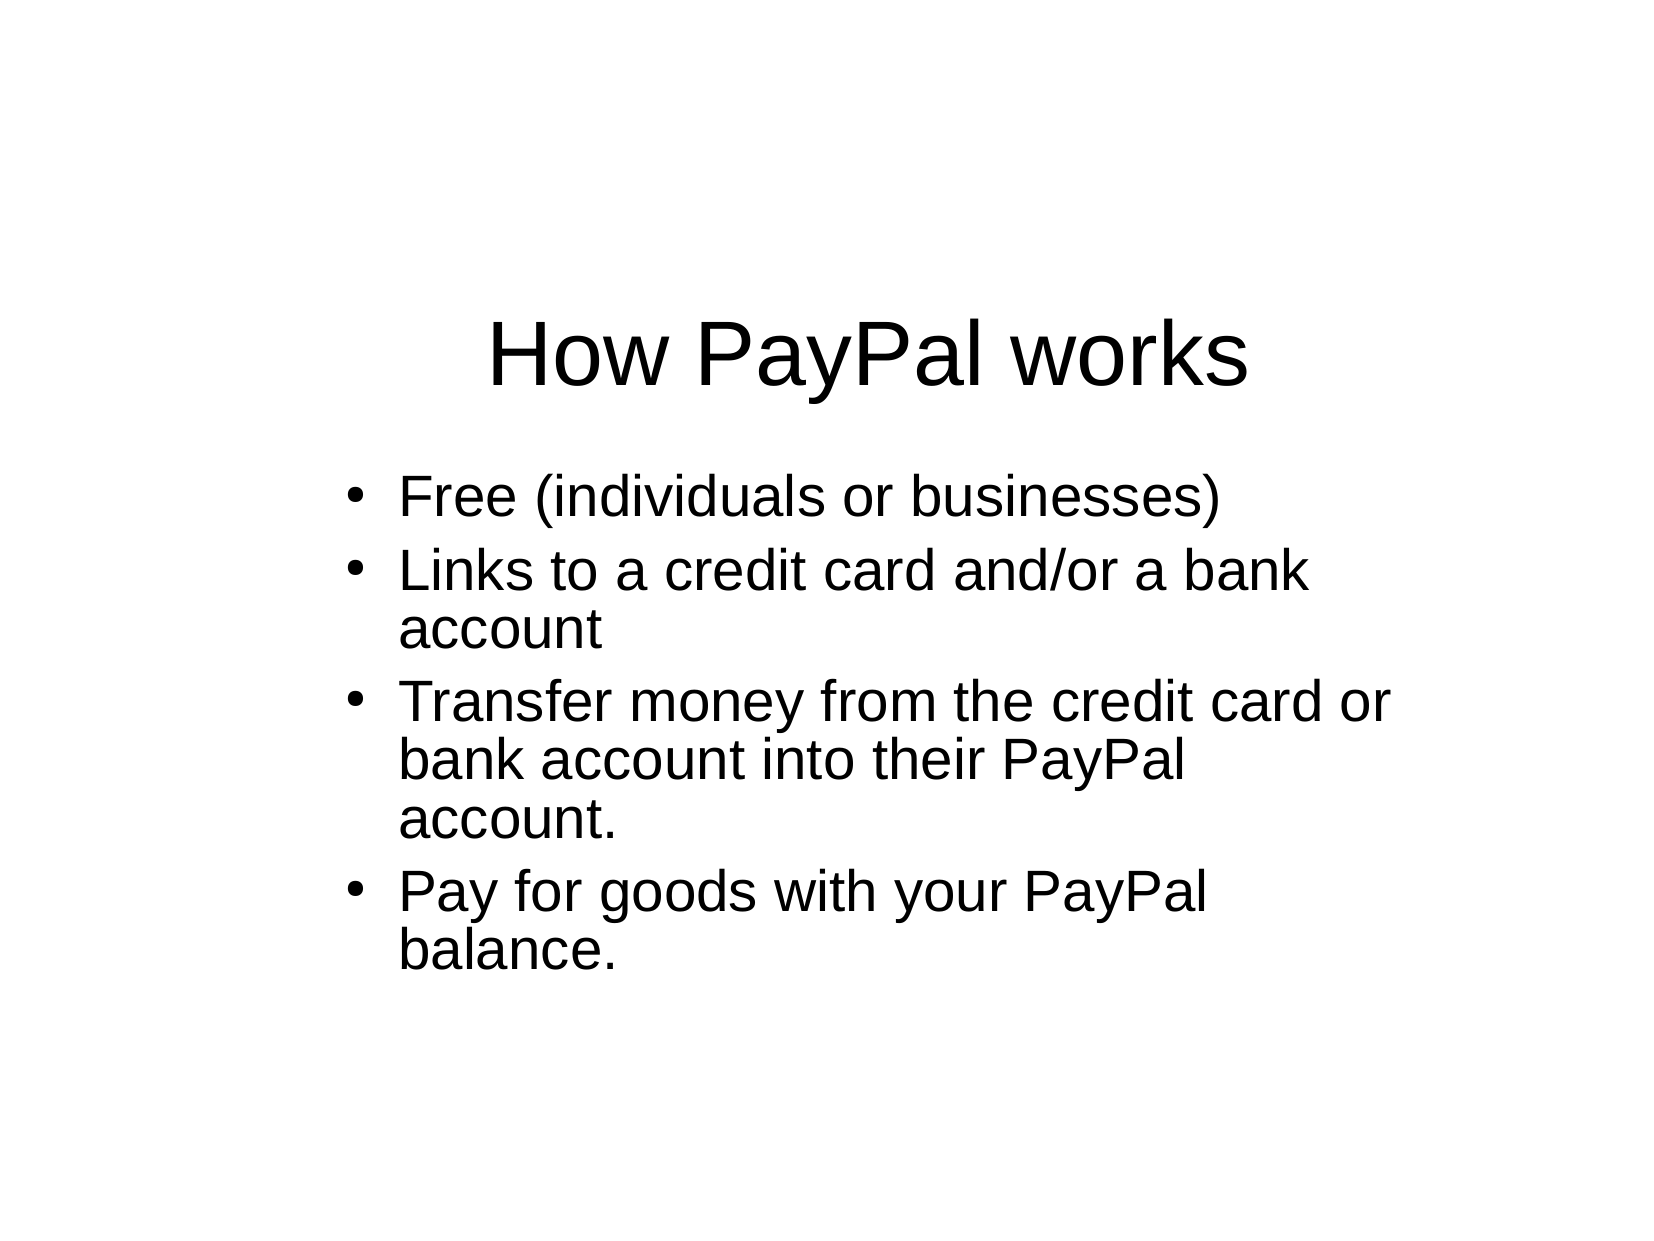

# How PayPal works
Free (individuals or businesses)
Links to a credit card and/or a bank account
Transfer money from the credit card or bank account into their PayPal account.
Pay for goods with your PayPal balance.